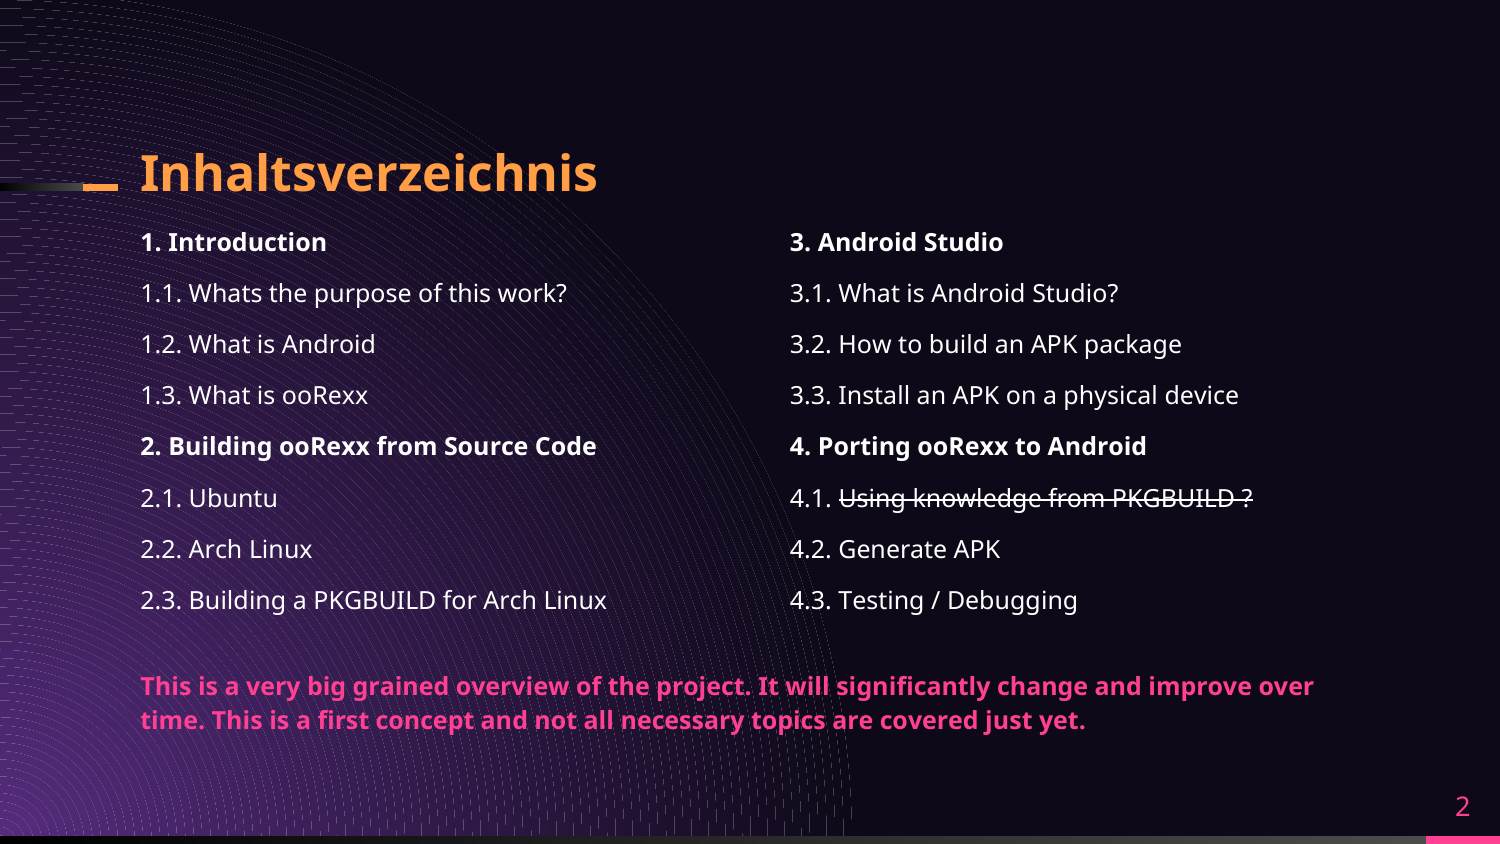

# Inhaltsverzeichnis
1. Introduction
1.1. Whats the purpose of this work?
1.2. What is Android
1.3. What is ooRexx
2. Building ooRexx from Source Code
2.1. Ubuntu
2.2. Arch Linux
2.3. Building a PKGBUILD for Arch Linux
3. Android Studio
3.1. What is Android Studio?
3.2. How to build an APK package
3.3. Install an APK on a physical device
4. Porting ooRexx to Android
4.1. Using knowledge from PKGBUILD ?
4.2. Generate APK
4.3. Testing / Debugging
This is a very big grained overview of the project. It will significantly change and improve over time. This is a first concept and not all necessary topics are covered just yet.